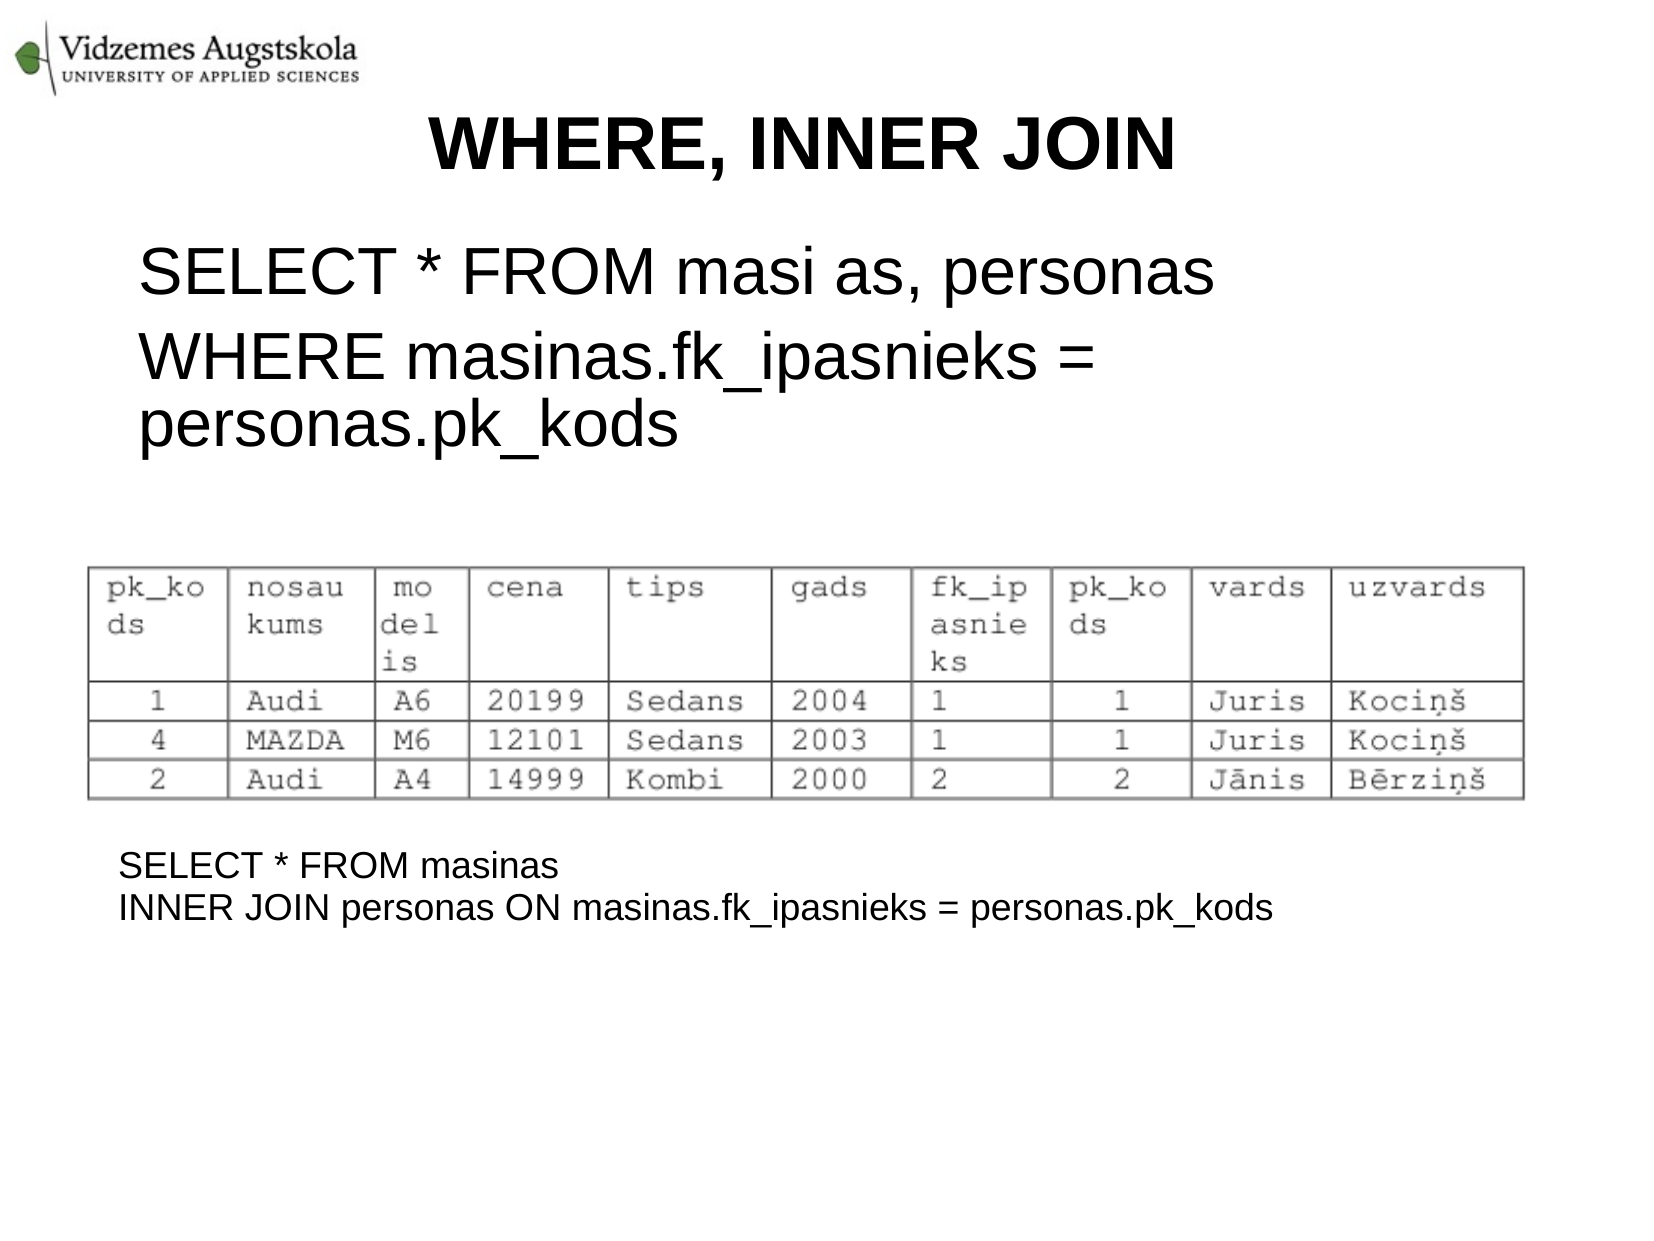

# WHERE, INNER JOIN
SELECT * FROM masi as, personas
WHERE masinas.fk_ipasnieks = personas.pk_kods
SELECT * FROM masinas
INNER JOIN personas ON masinas.fk_ipasnieks = personas.pk_kods